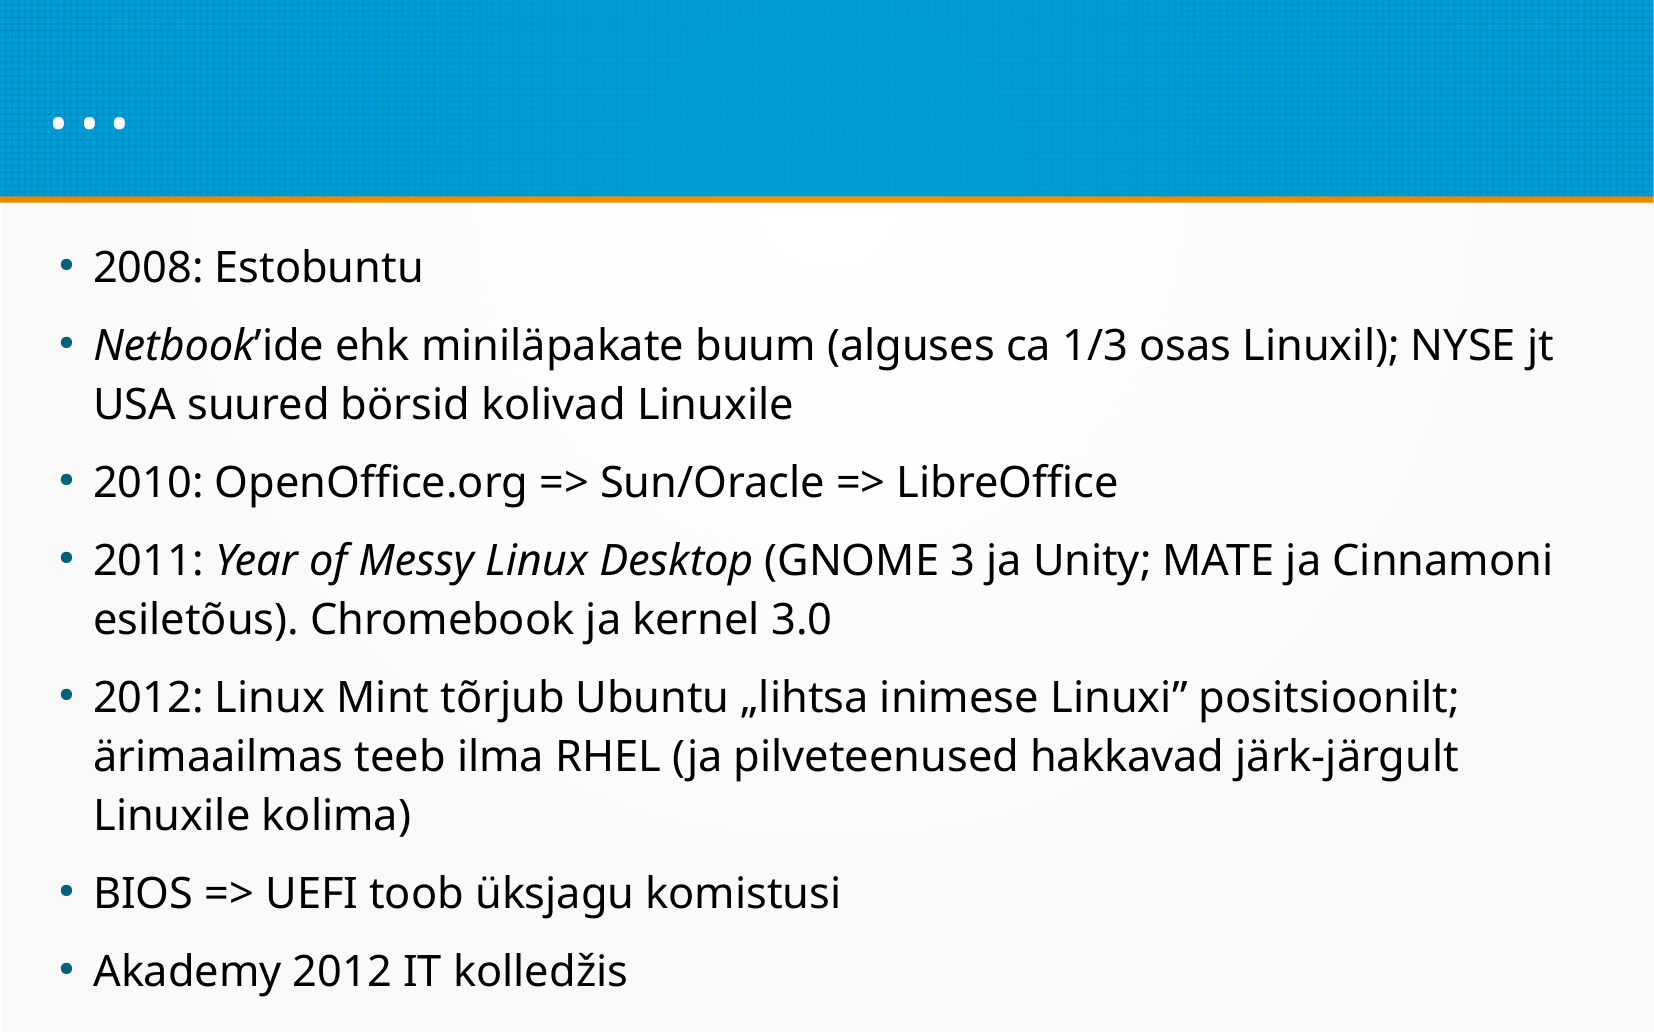

# ...
2008: Estobuntu
Netbook’ide ehk miniläpakate buum (alguses ca 1/3 osas Linuxil); NYSE jt USA suured börsid kolivad Linuxile
2010: OpenOffice.org => Sun/Oracle => LibreOffice
2011: Year of Messy Linux Desktop (GNOME 3 ja Unity; MATE ja Cinnamoni esiletõus). Chromebook ja kernel 3.0
2012: Linux Mint tõrjub Ubuntu „lihtsa inimese Linuxi” positsioonilt; ärimaailmas teeb ilma RHEL (ja pilveteenused hakkavad järk-järgult Linuxile kolima)
BIOS => UEFI toob üksjagu komistusi
Akademy 2012 IT kolledžis